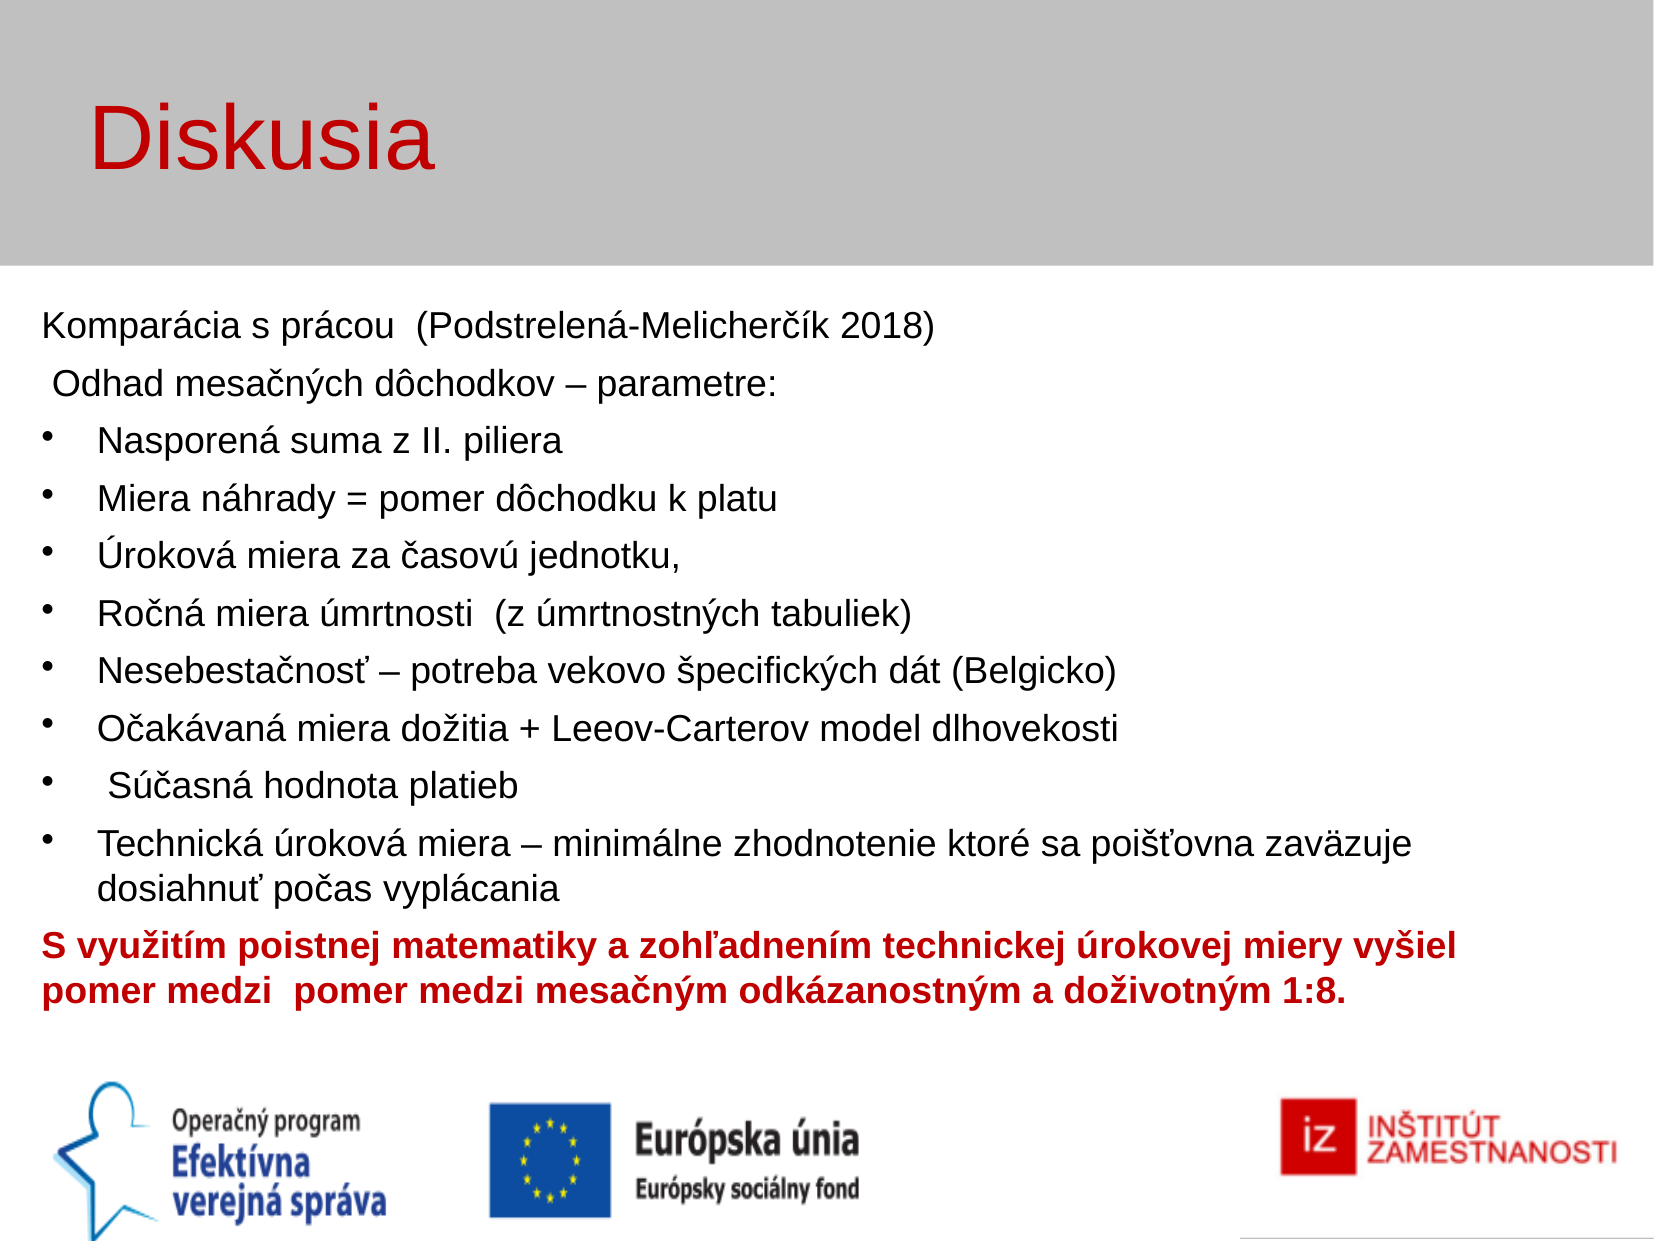

# Diskusia
Komparácia s prácou (Podstrelená-Melicherčík 2018)
 Odhad mesačných dôchodkov – parametre:
Nasporená suma z II. piliera
Miera náhrady = pomer dôchodku k platu
Úroková miera za časovú jednotku,
Ročná miera úmrtnosti (z úmrtnostných tabuliek)
Nesebestačnosť – potreba vekovo špecifických dát (Belgicko)
Očakávaná miera dožitia + Leeov-Carterov model dlhovekosti
 Súčasná hodnota platieb
Technická úroková miera – minimálne zhodnotenie ktoré sa poišťovna zaväzuje dosiahnuť počas vyplácania
S využitím poistnej matematiky a zohľadnením technickej úrokovej miery vyšiel pomer medzi pomer medzi mesačným odkázanostným a doživotným 1:8.